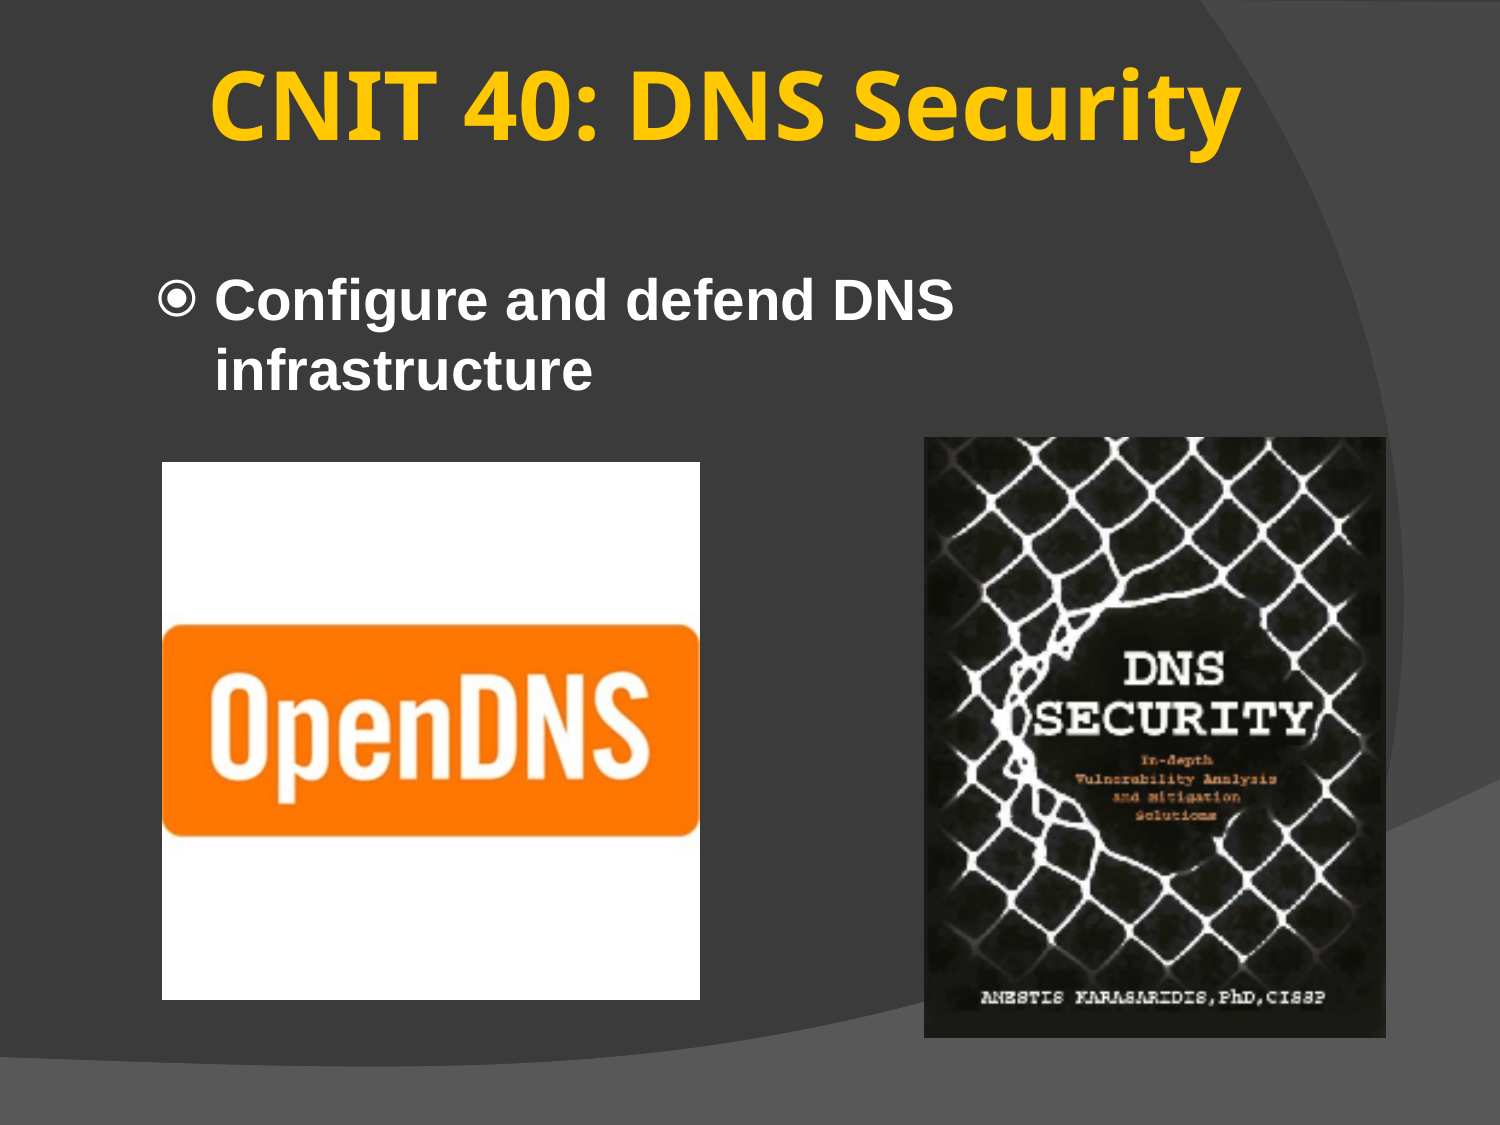

# CNIT 40: DNS Security
Configure and defend DNS infrastructure